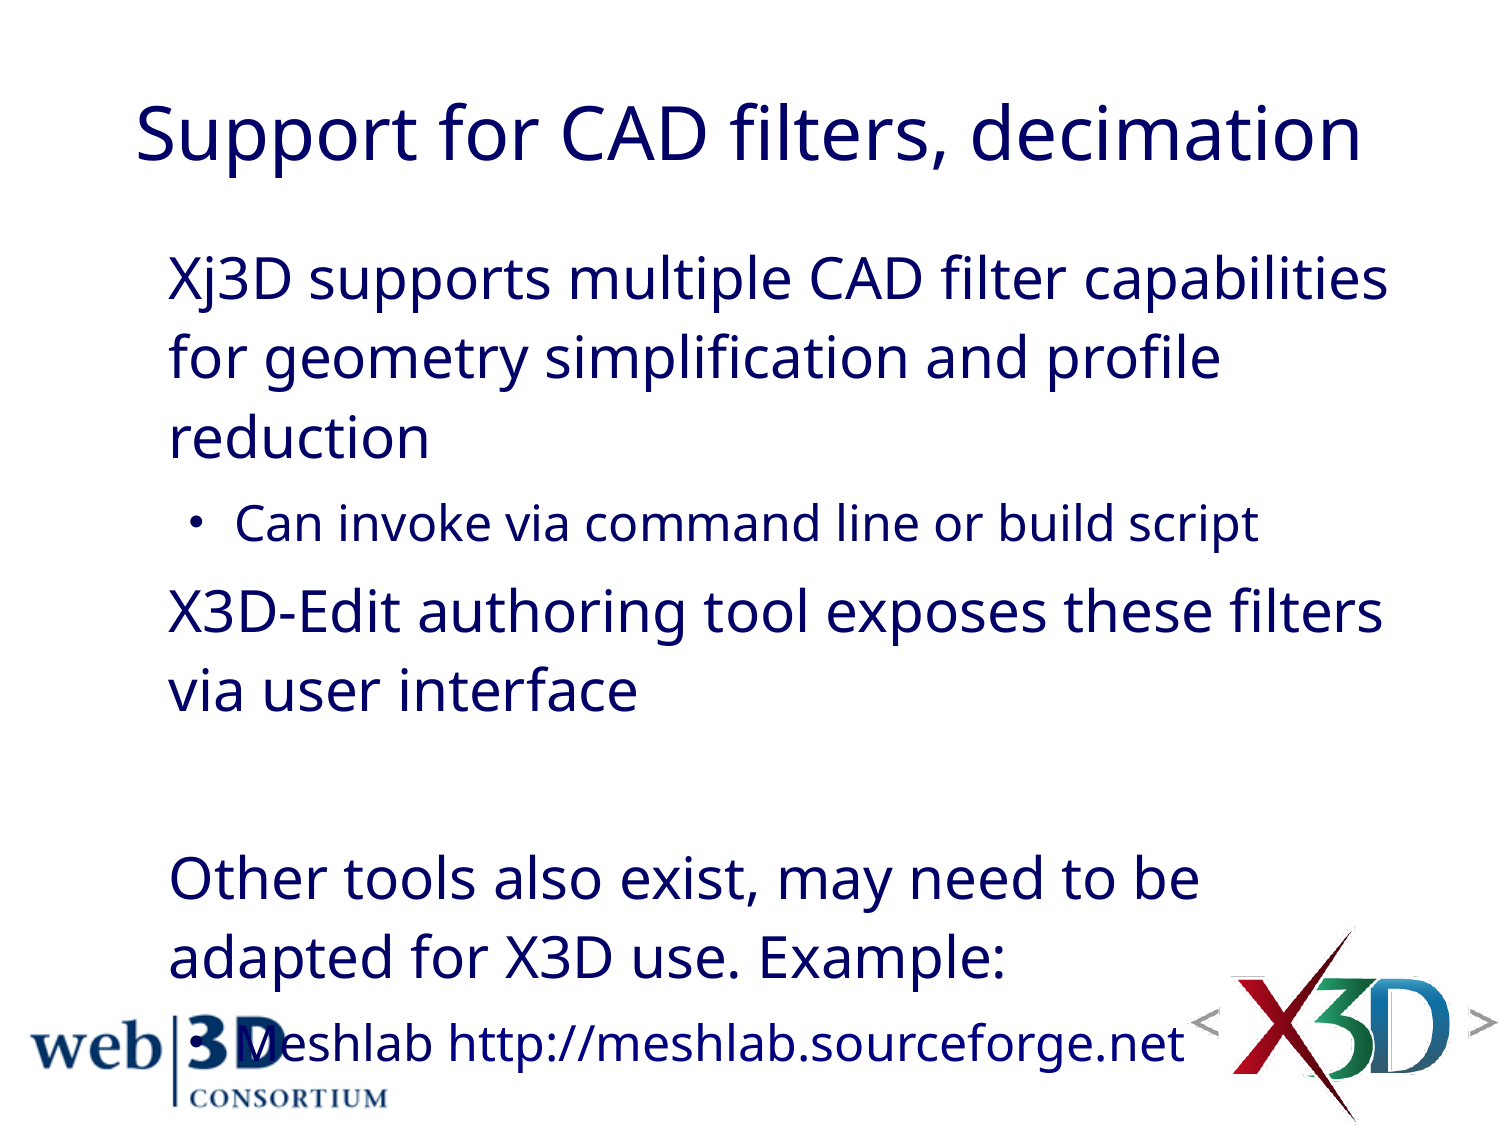

# Support for CAD filters, decimation
Xj3D supports multiple CAD filter capabilities for geometry simplification and profile reduction
Can invoke via command line or build script
X3D-Edit authoring tool exposes these filters via user interface
Other tools also exist, may need to be adapted for X3D use. Example:
Meshlab http://meshlab.sourceforge.net